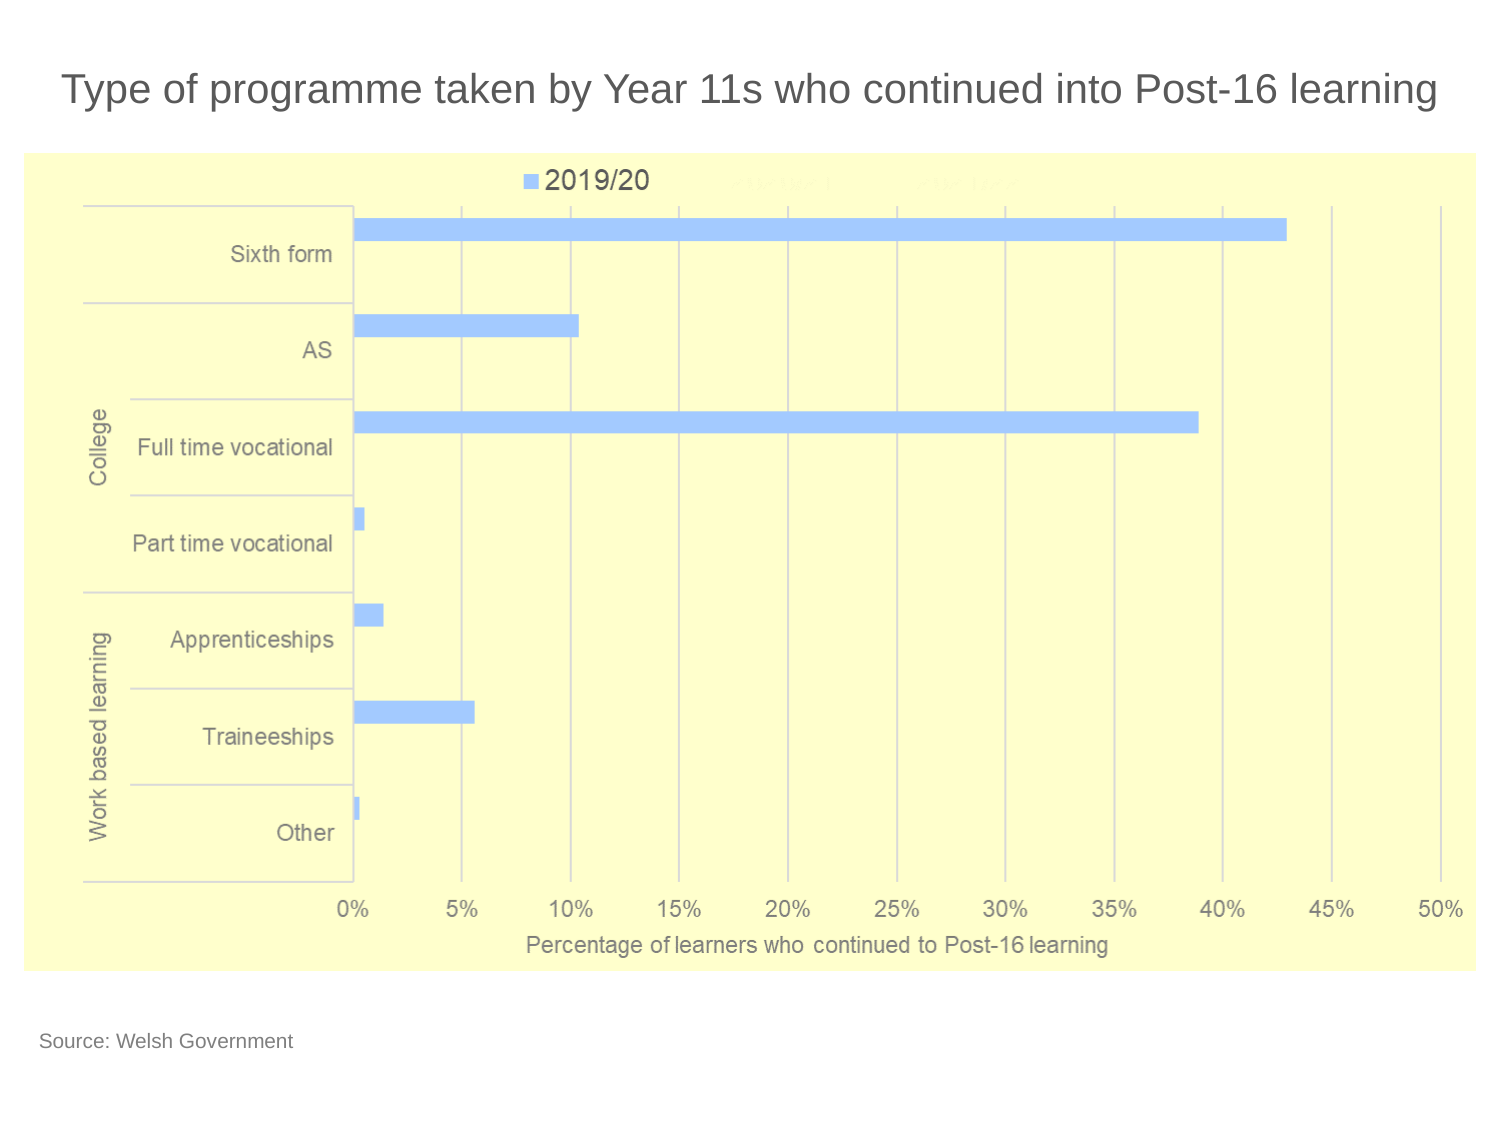

# Type of programme taken by Year 11s who continued into Post-16 learning
Source: Welsh Government